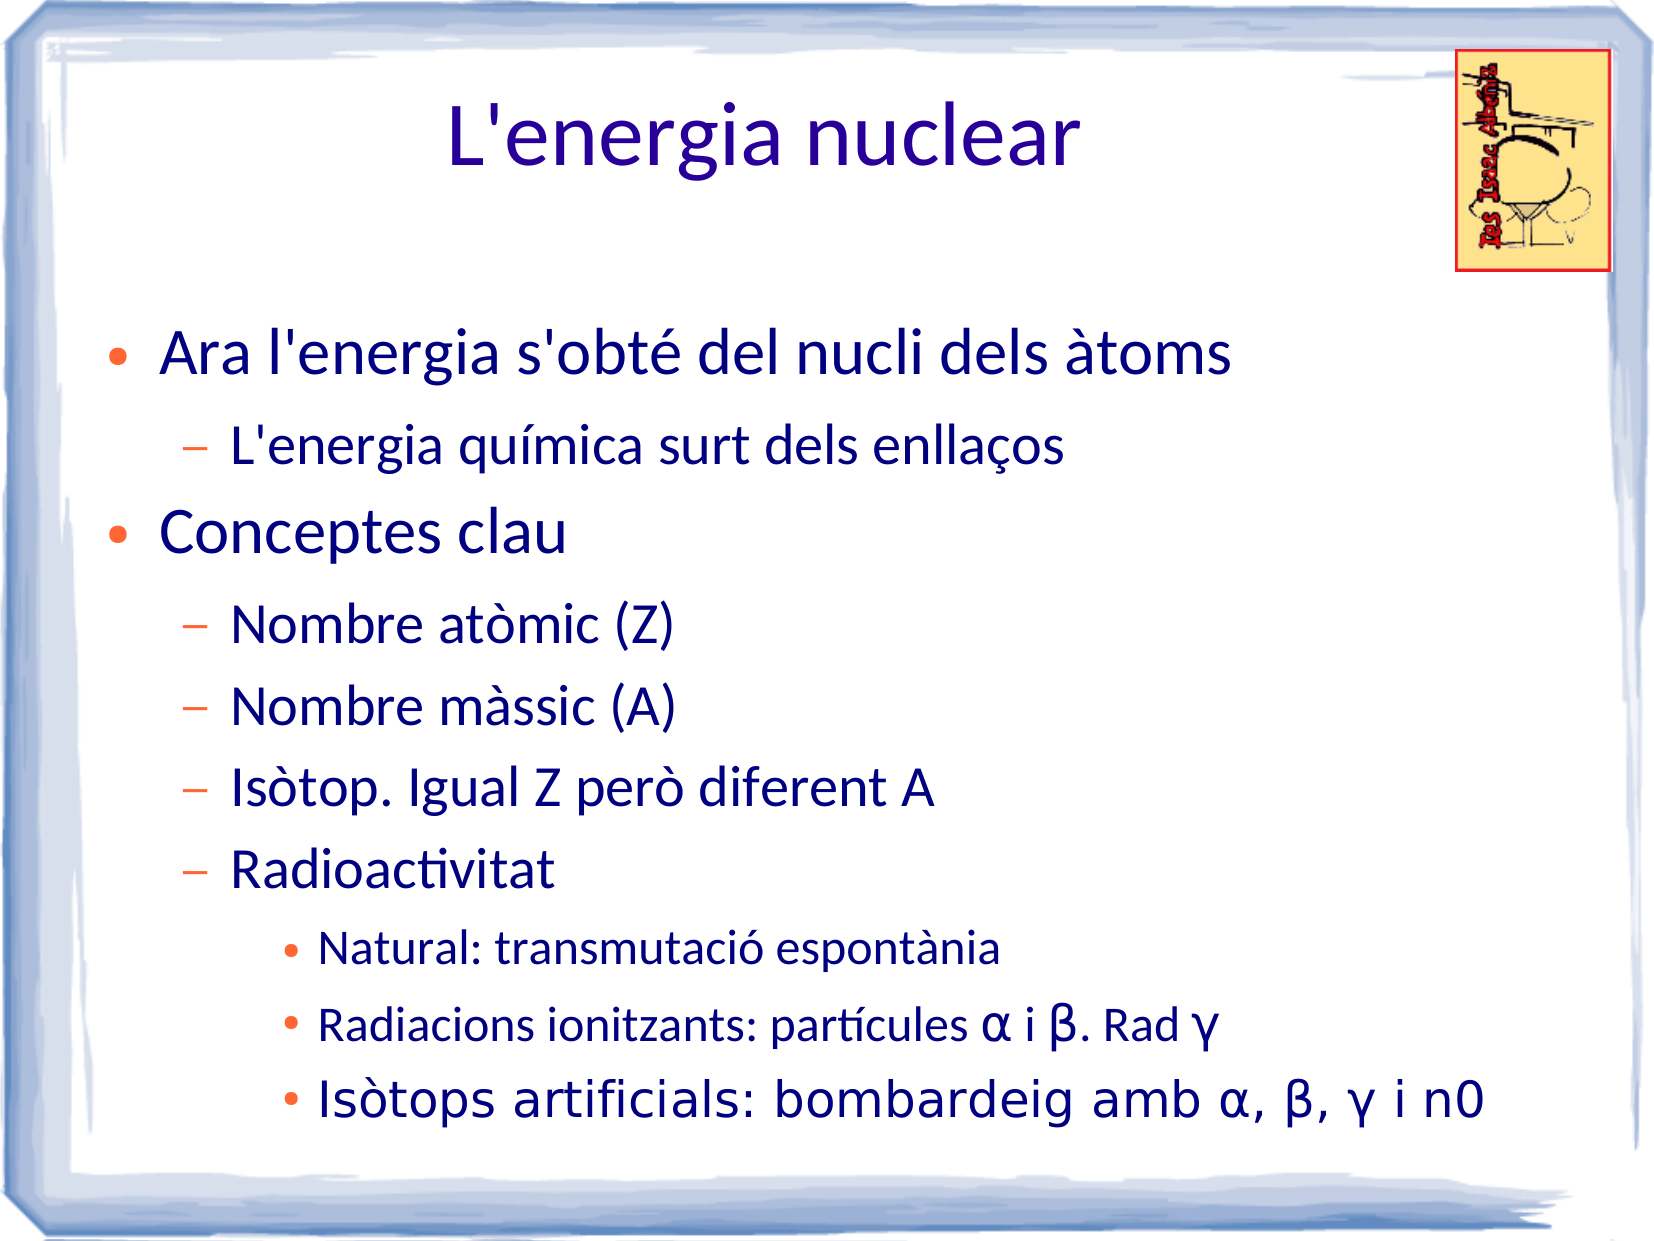

# L'energia nuclear
Ara l'energia s'obté del nucli dels àtoms
L'energia química surt dels enllaços
Conceptes clau
Nombre atòmic (Z)
Nombre màssic (A)
Isòtop. Igual Z però diferent A
Radioactivitat
Natural: transmutació espontània
Radiacions ionitzants: partícules α i β. Rad γ
Isòtops artificials: bombardeig amb α, β, γ i n0